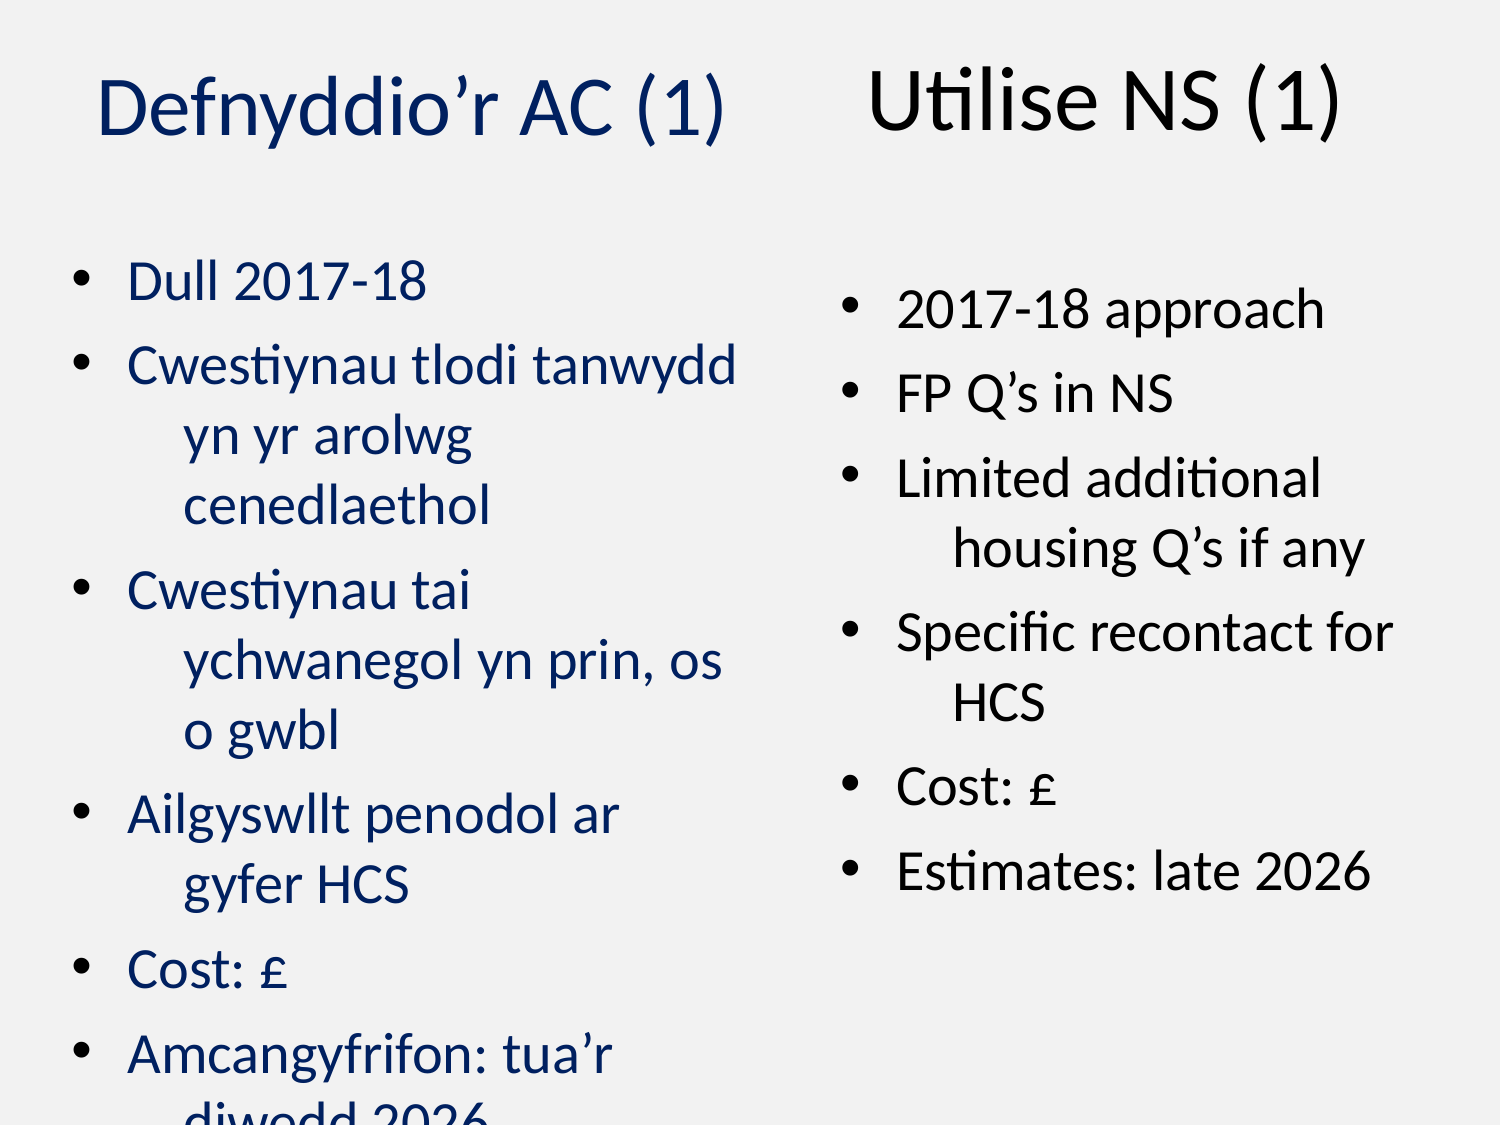

Utilise NS (1)
Defnyddio’r AC (1)
Dull 2017-18
Cwestiynau tlodi tanwydd yn yr arolwg cenedlaethol
Cwestiynau tai ychwanegol yn prin, os o gwbl
Ailgyswllt penodol ar gyfer HCS
Cost: £
Amcangyfrifon: tua’r diwedd 2026
# 2017-18 approach
FP Q’s in NS
Limited additional housing Q’s if any
Specific recontact for HCS
Cost: £
Estimates: late 2026